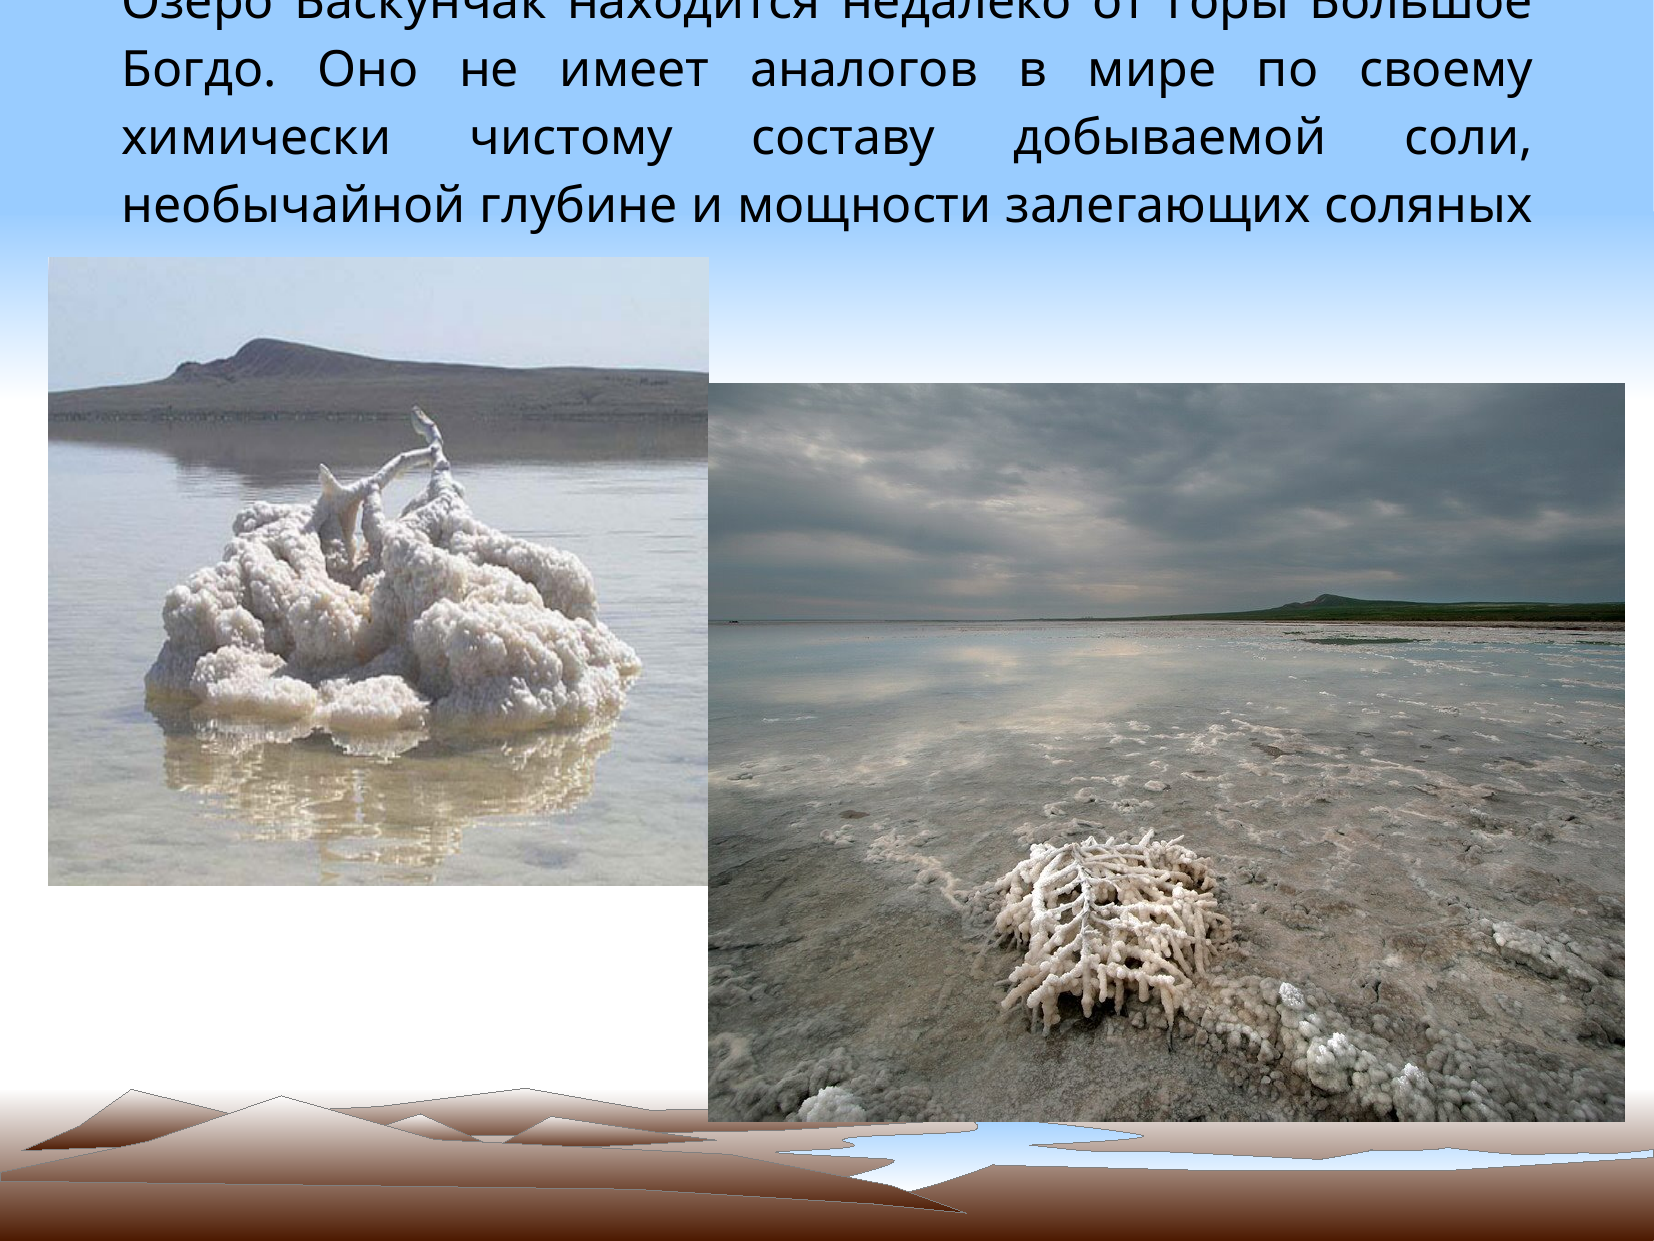

# Озеро Баскунчак находится недалеко от горы Большое Богдо. Оно не имеет аналогов в мире по своему химически чистому составу добываемой соли, необычайной глубине и мощности залегающих соляных пластов.